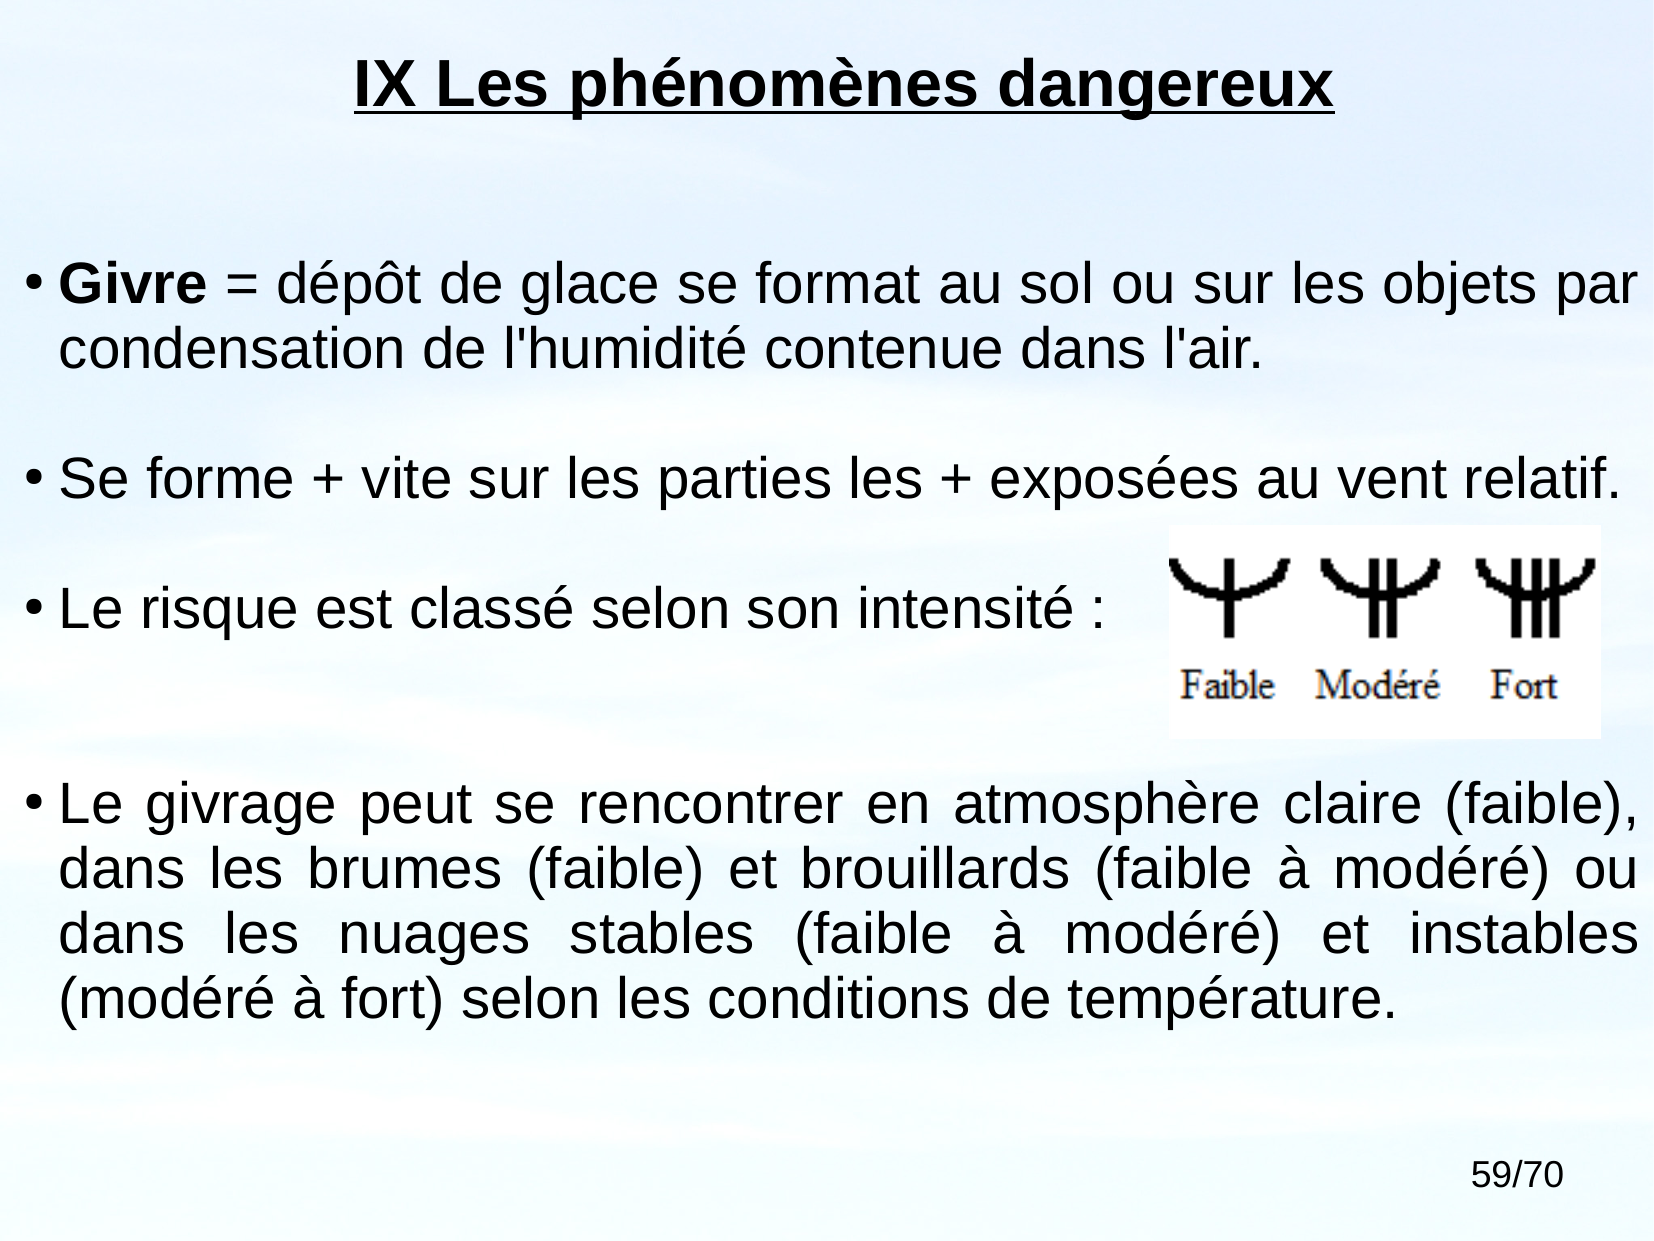

# IX Les phénomènes dangereux
Givre = dépôt de glace se format au sol ou sur les objets par condensation de l'humidité contenue dans l'air.
Se forme + vite sur les parties les + exposées au vent relatif.
Le risque est classé selon son intensité :
Le givrage peut se rencontrer en atmosphère claire (faible), dans les brumes (faible) et brouillards (faible à modéré) ou dans les nuages stables (faible à modéré) et instables (modéré à fort) selon les conditions de température.